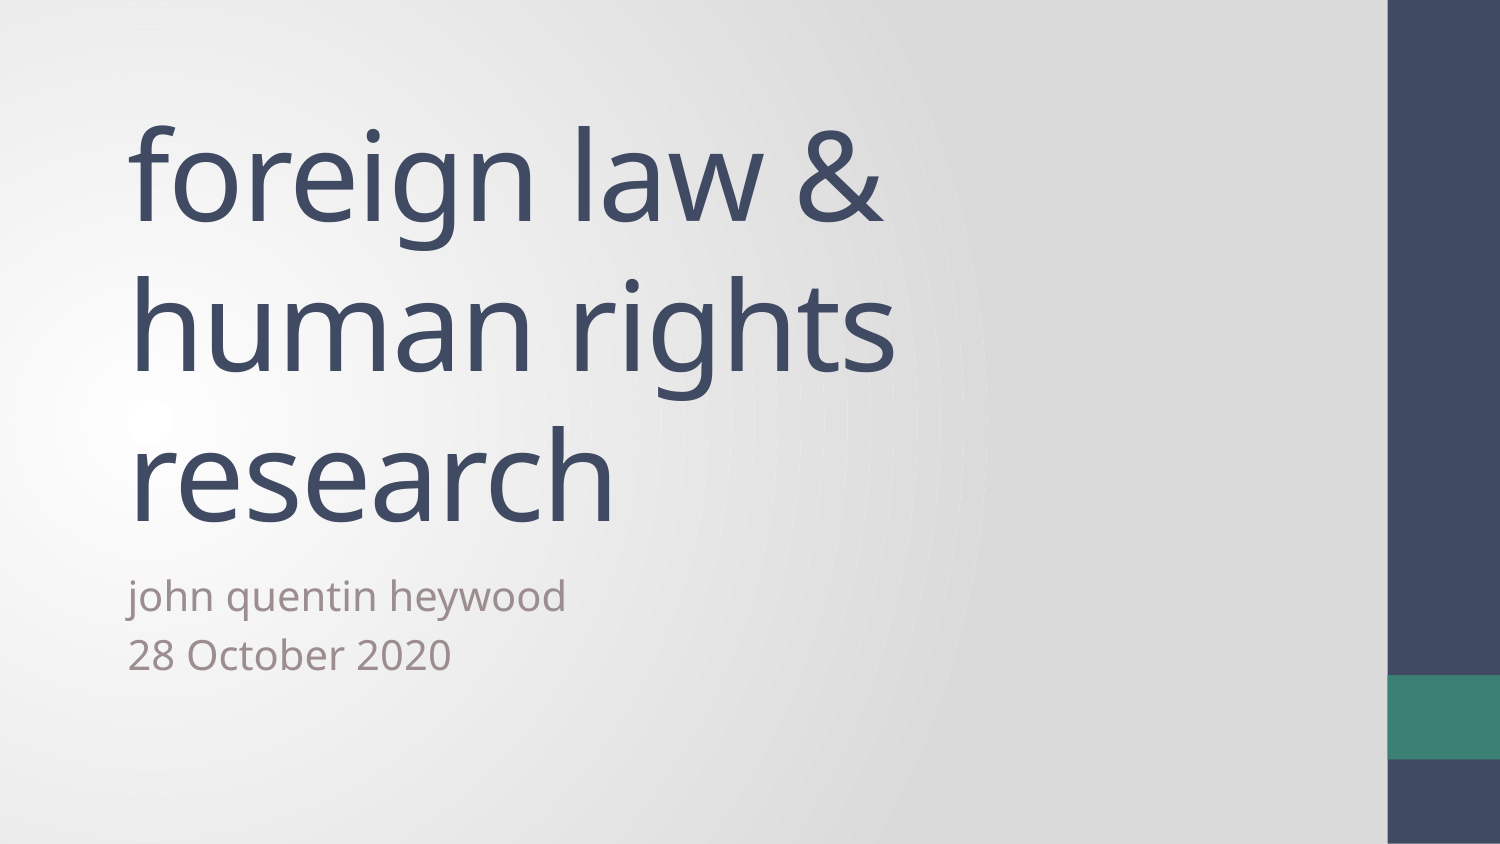

# foreign law & human rights research
john quentin heywood
28 October 2020